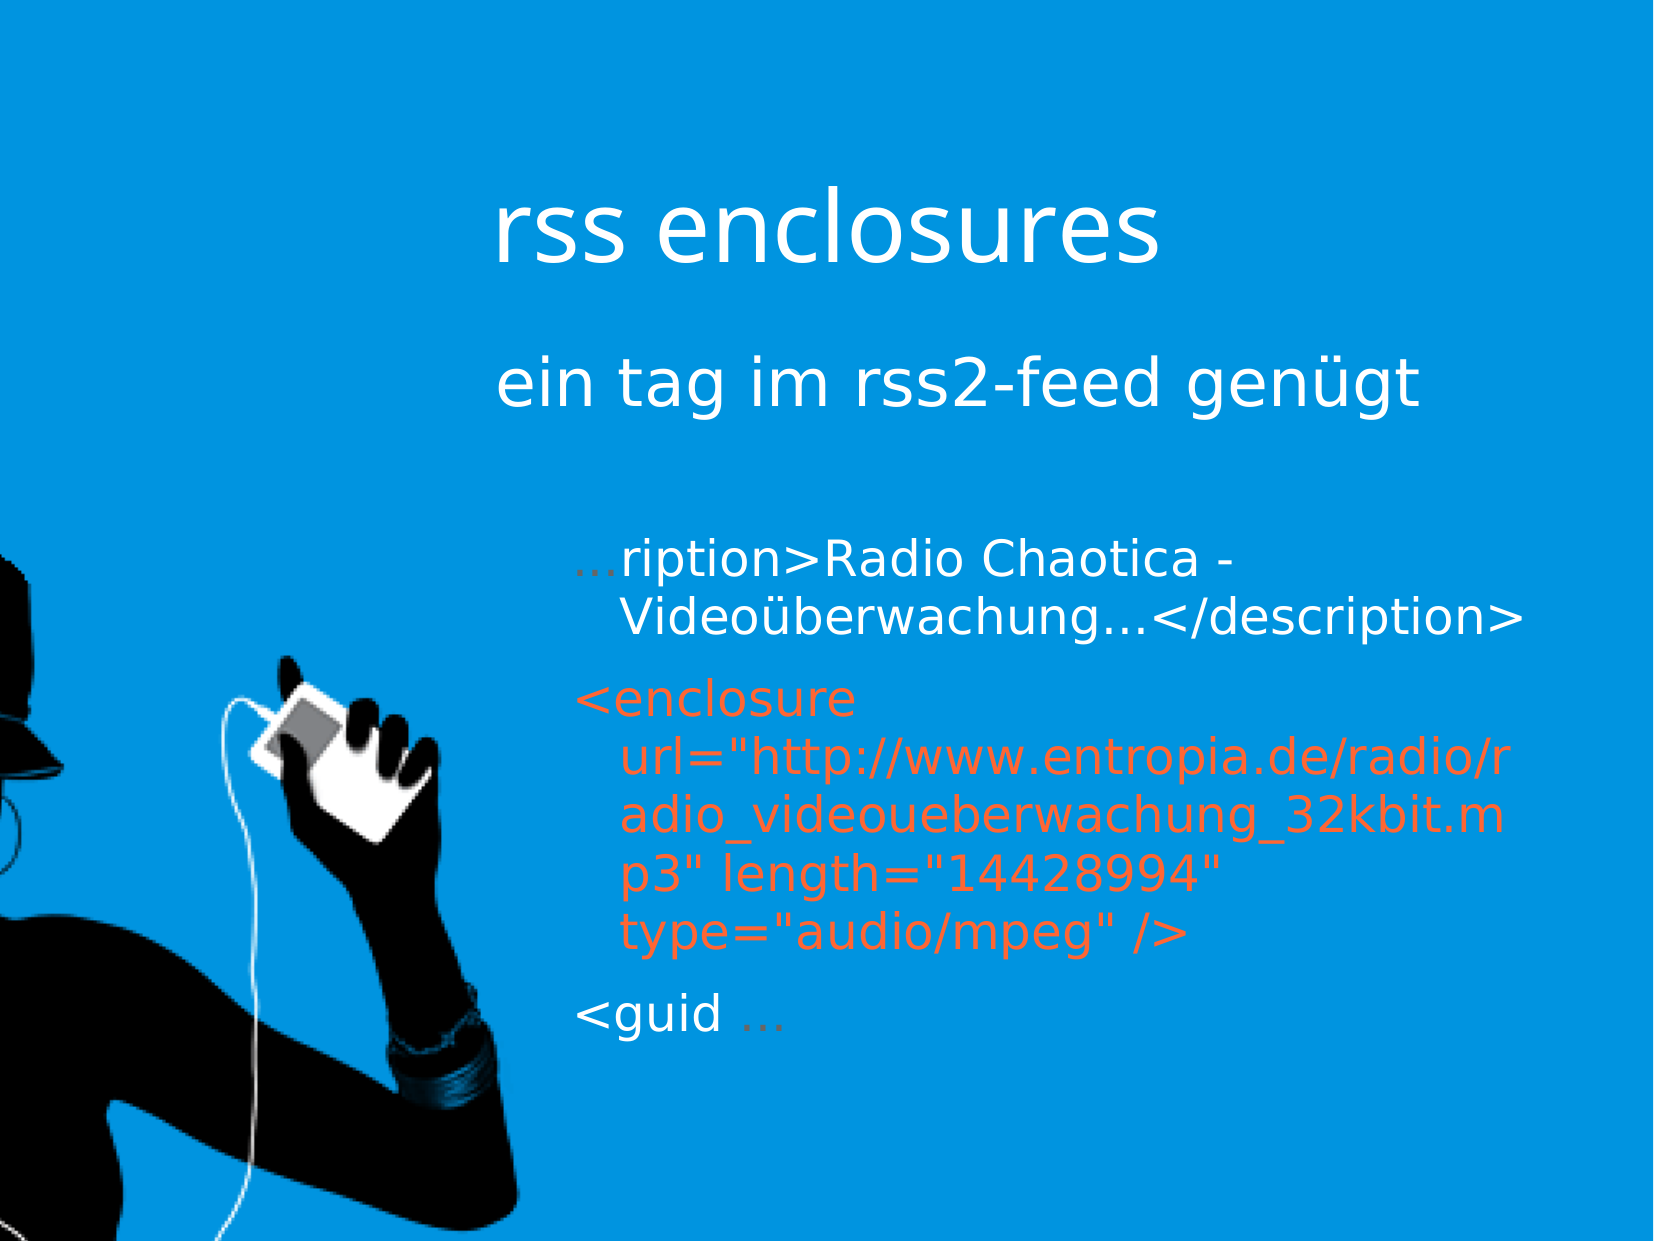

# rss enclosures
ein tag im rss2-feed genügt
...ription>Radio Chaotica - Videoüberwachung...</description>
<enclosure url="http://www.entropia.de/radio/radio_videoueberwachung_32kbit.mp3" length="14428994" type="audio/mpeg" />
<guid ...